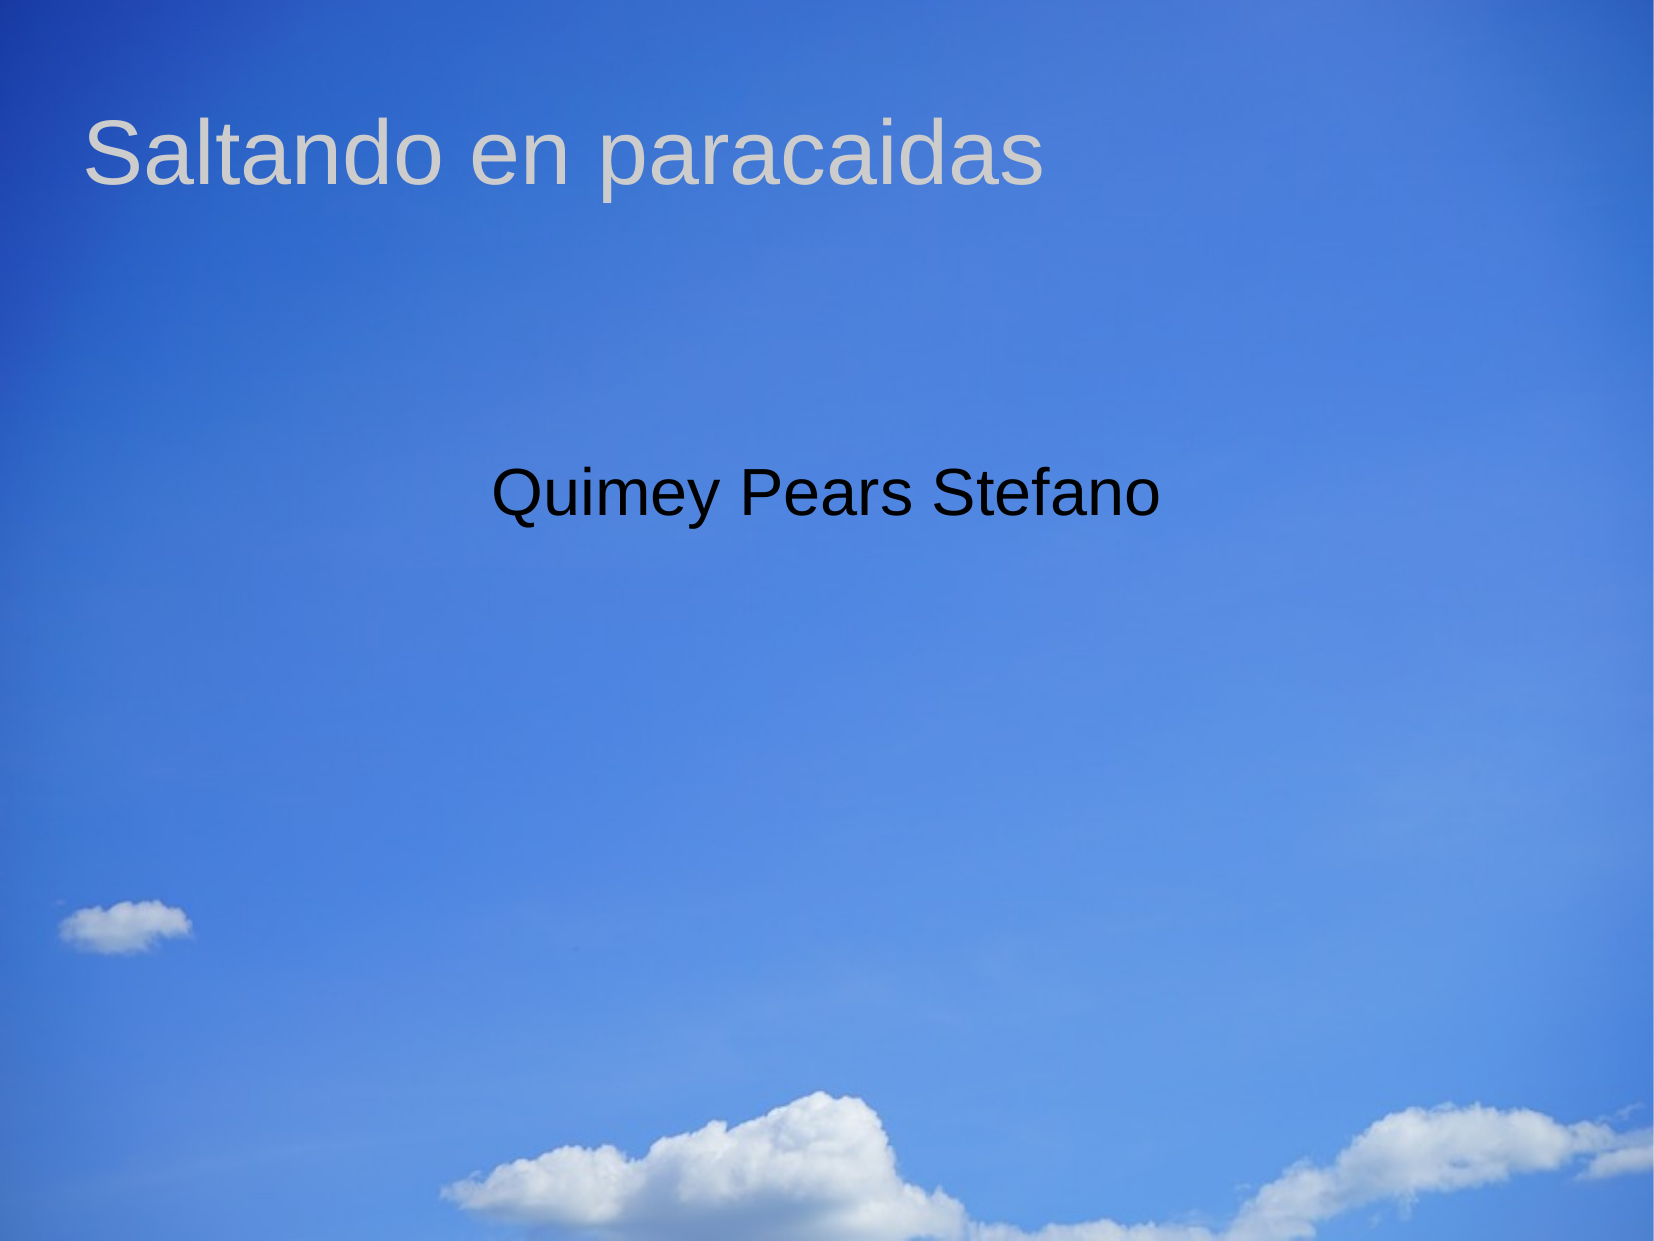

# Saltando en paracaidas
Quimey Pears Stefano